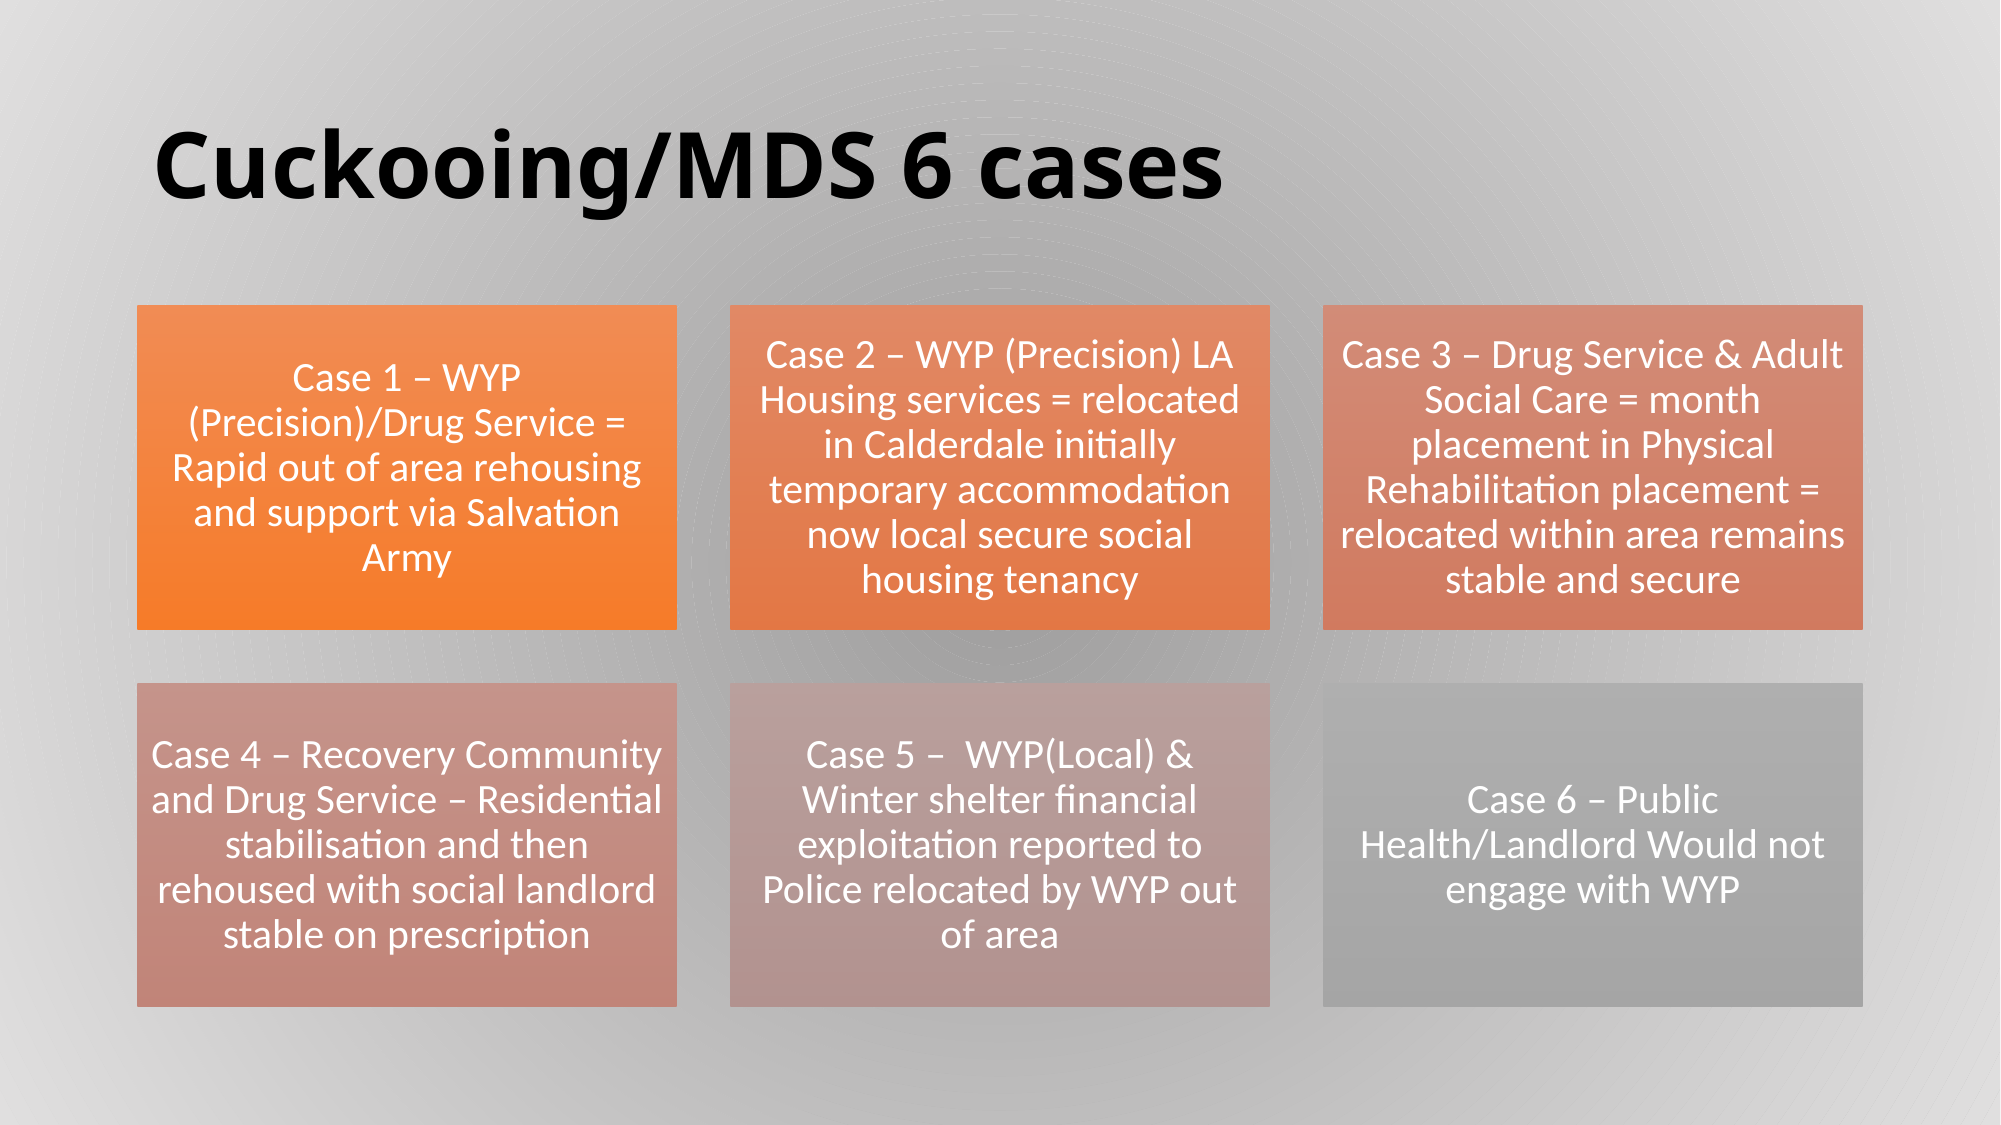

# Cuckooing/MDS 6 cases
Case 1 – WYP (Precision)/Drug Service = Rapid out of area rehousing and support via Salvation Army
Case 2 – WYP (Precision) LA Housing services = relocated in Calderdale initially temporary accommodation now local secure social housing tenancy
Case 3 – Drug Service & Adult Social Care = month placement in Physical Rehabilitation placement = relocated within area remains stable and secure
Case 4 – Recovery Community and Drug Service – Residential stabilisation and then rehoused with social landlord stable on prescription
Case 5 – WYP(Local) & Winter shelter financial exploitation reported to Police relocated by WYP out of area
Case 6 – Public Health/Landlord Would not engage with WYP